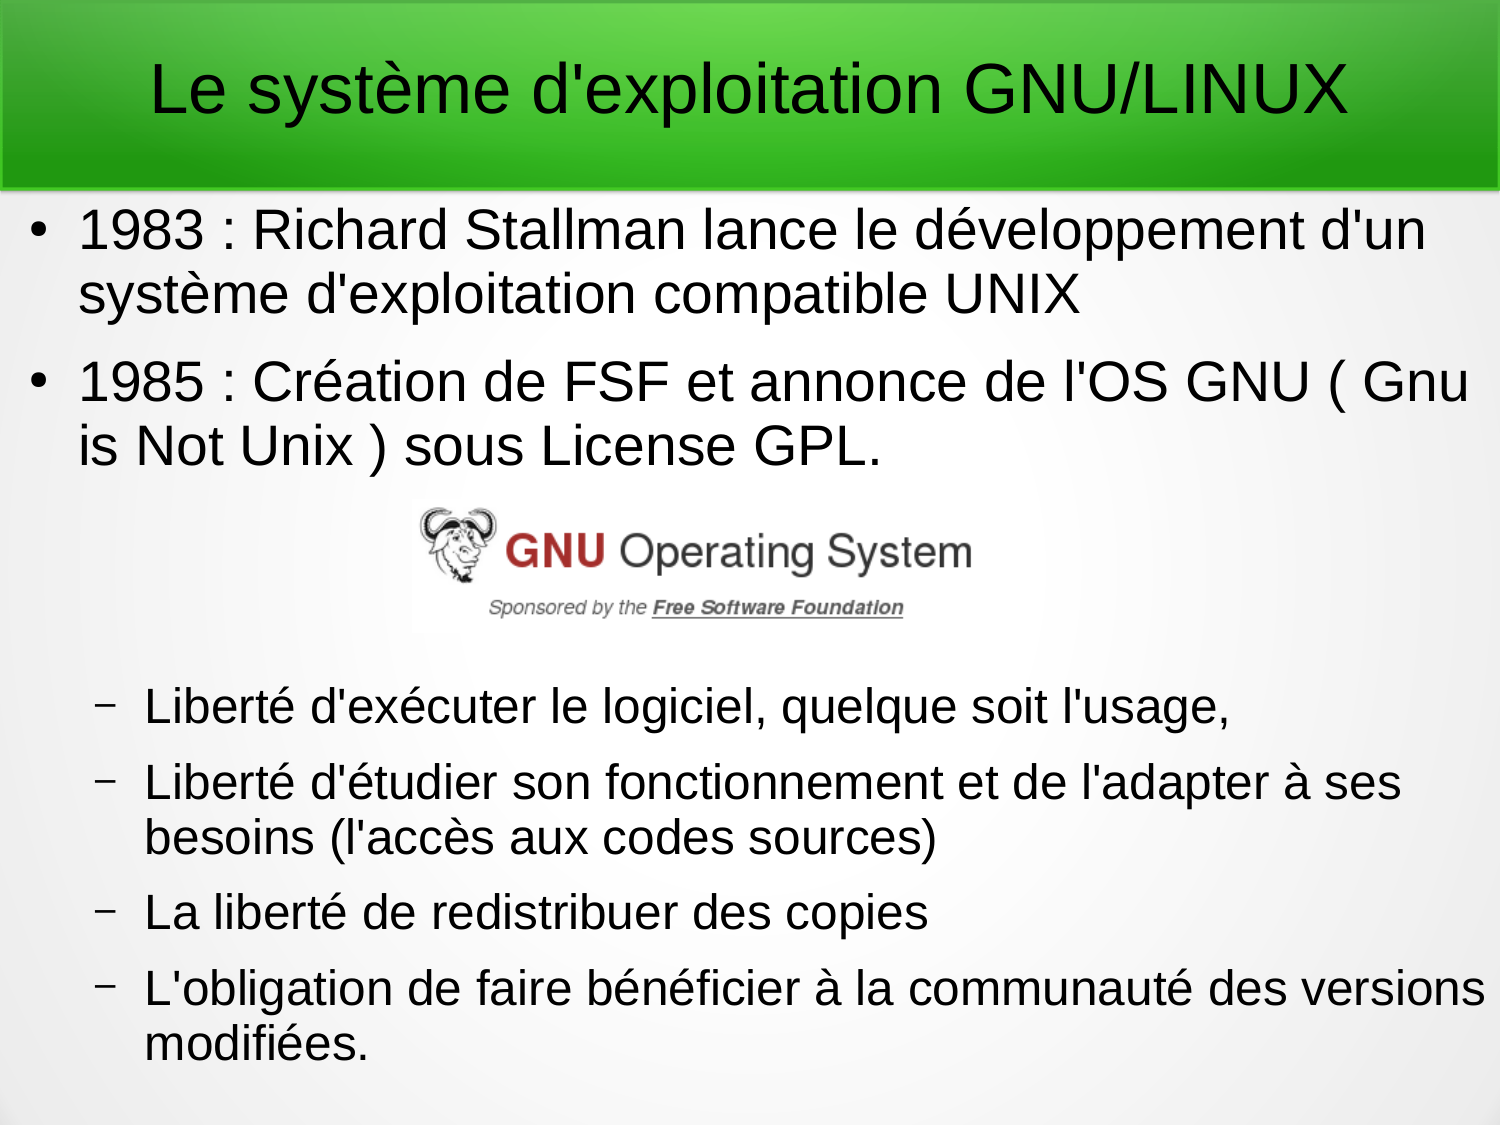

# Le système d'exploitation GNU/LINUX
1983 : Richard Stallman lance le développement d'un système d'exploitation compatible UNIX
1985 : Création de FSF et annonce de l'OS GNU ( Gnu is Not Unix ) sous License GPL.
Liberté d'exécuter le logiciel, quelque soit l'usage,
Liberté d'étudier son fonctionnement et de l'adapter à ses besoins (l'accès aux codes sources)
La liberté de redistribuer des copies
L'obligation de faire bénéficier à la communauté des versions modifiées.